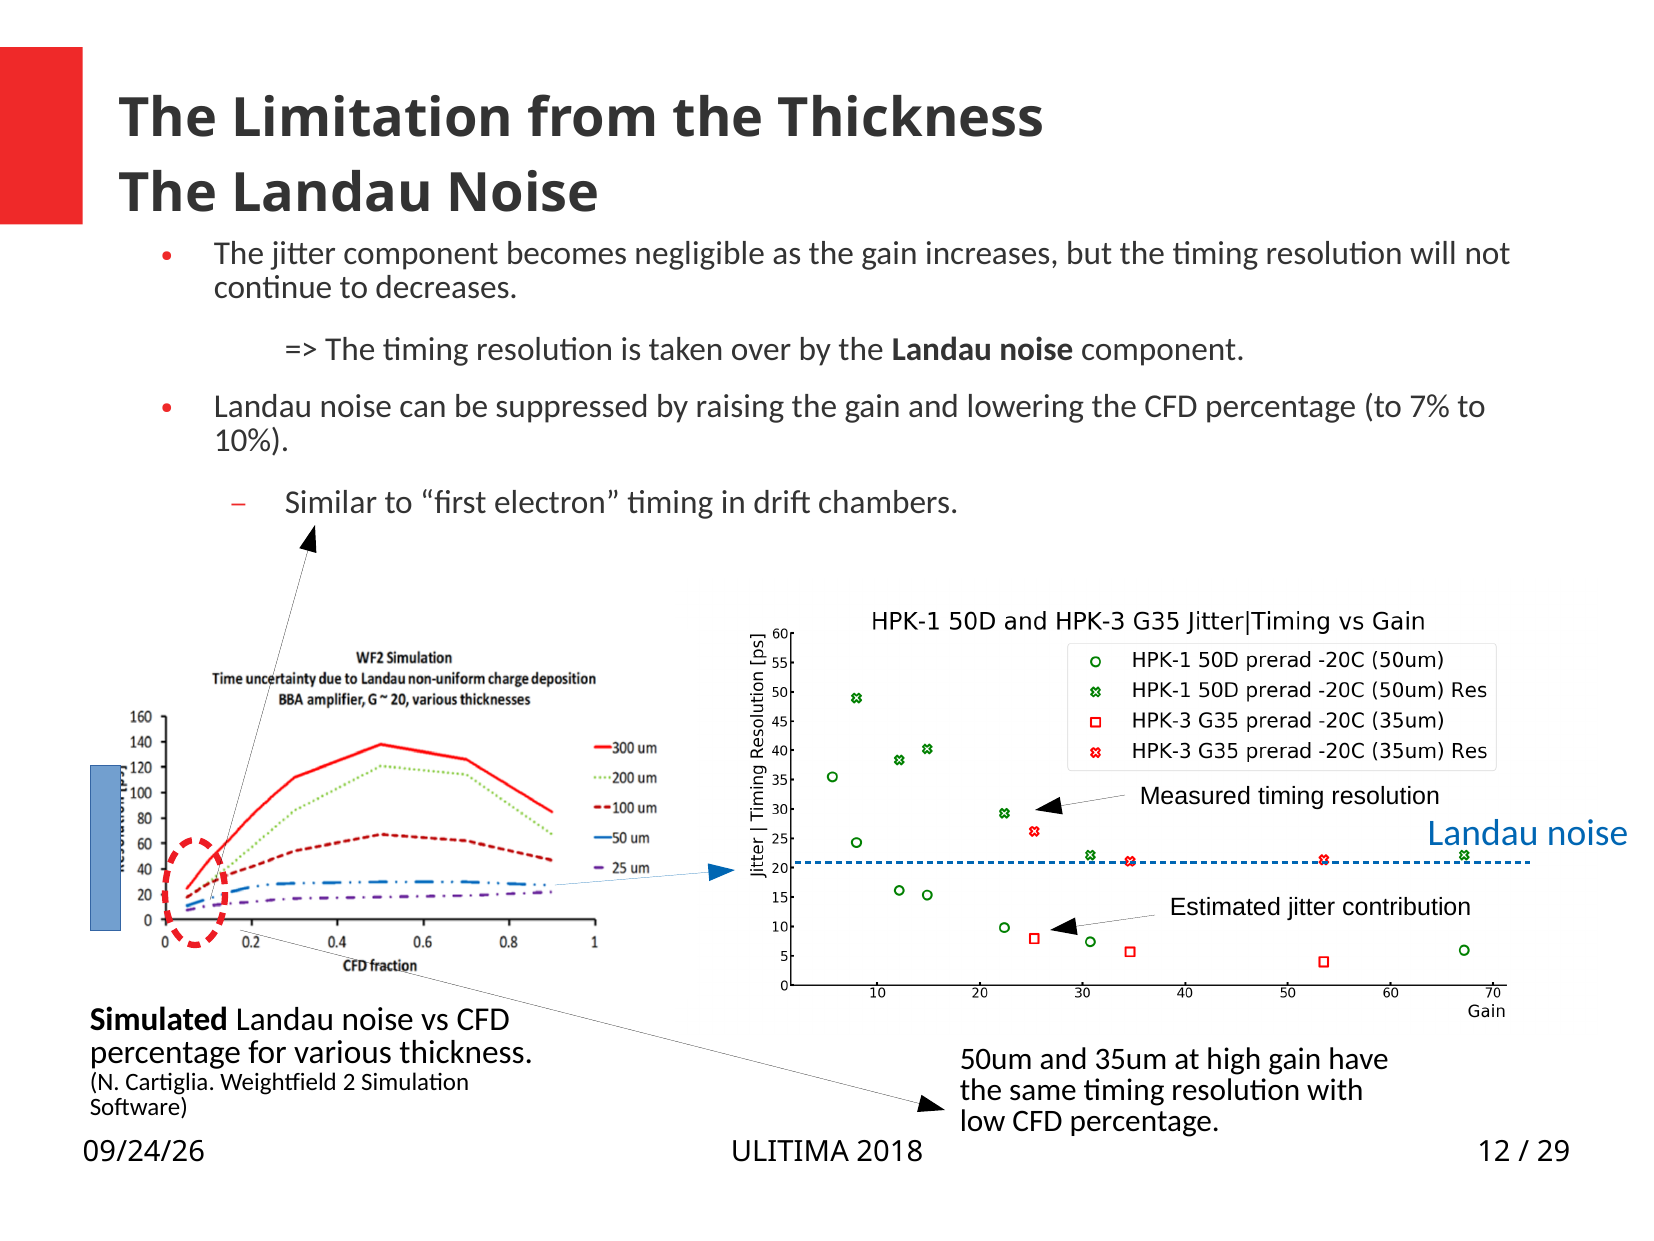

# The Limitation from the Thickness The Landau Noise
The jitter component becomes negligible as the gain increases, but the timing resolution will not continue to decreases.
=> The timing resolution is taken over by the Landau noise component.
Landau noise can be suppressed by raising the gain and lowering the CFD percentage (to 7% to 10%).
Similar to “first electron” timing in drift chambers.
Measured timing resolution
Landau noise
Estimated jitter contribution
Simulated Landau noise vs CFD percentage for various thickness.
(N. Cartiglia. Weightfield 2 Simulation Software)
50um and 35um at high gain have the same timing resolution with low CFD percentage.
ULITIMA 2018
12